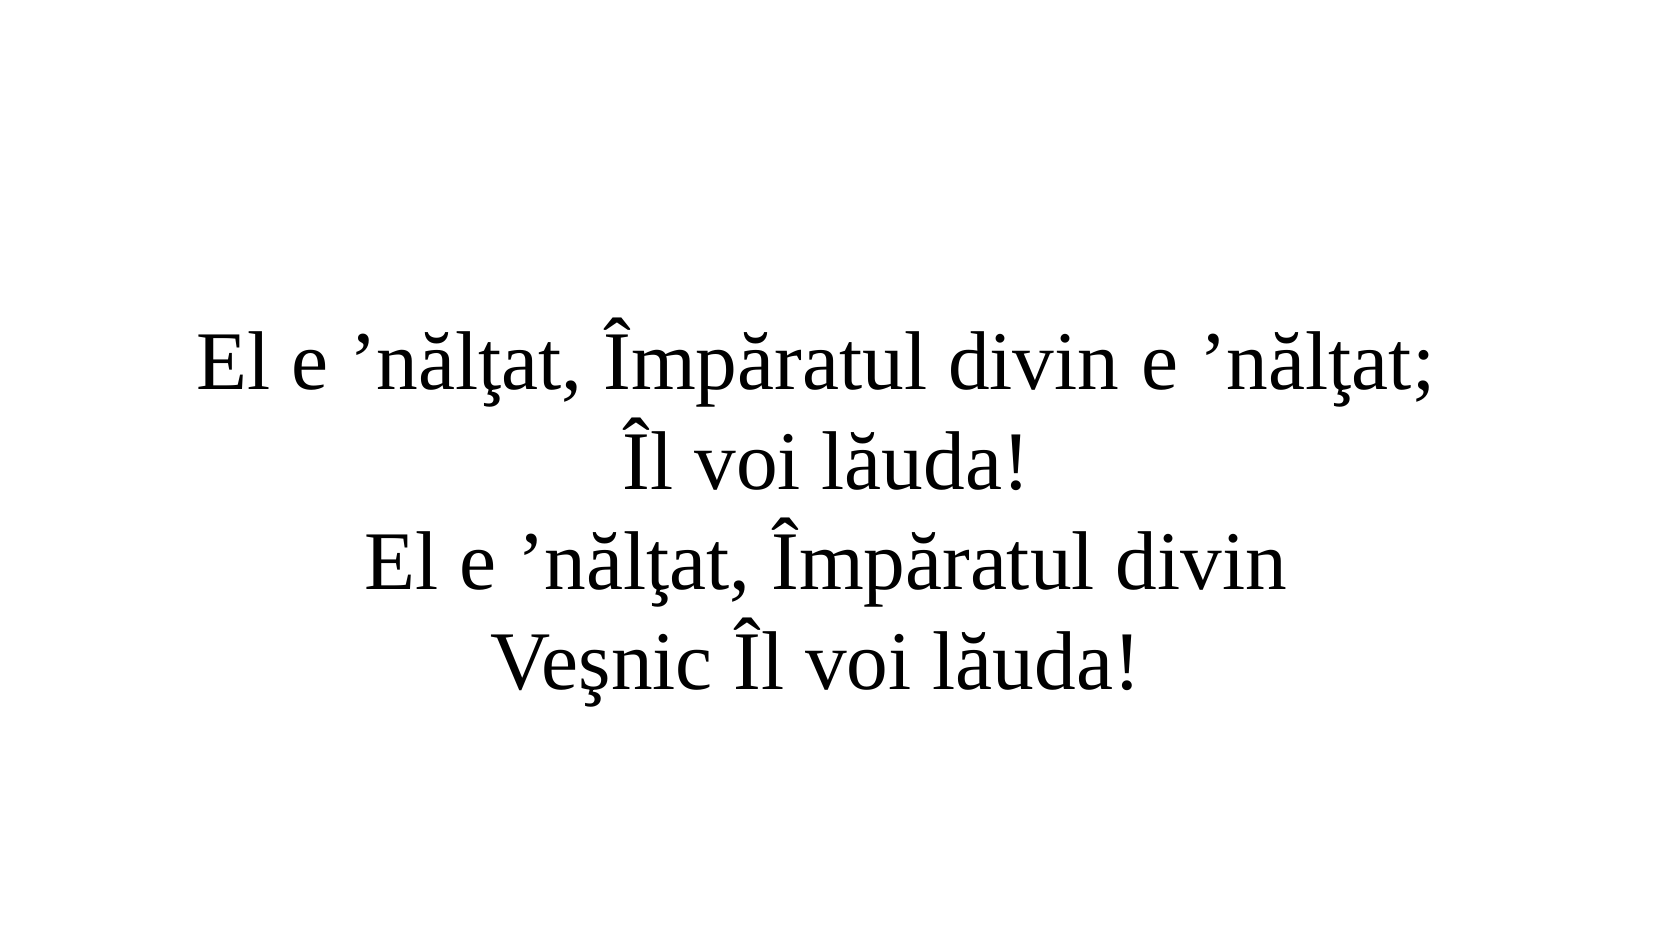

# El e ’nălţat, Împăratul divin e ’nălţat;
Îl voi lăuda!
El e ’nălţat, Împăratul divin
Veşnic Îl voi lăuda!